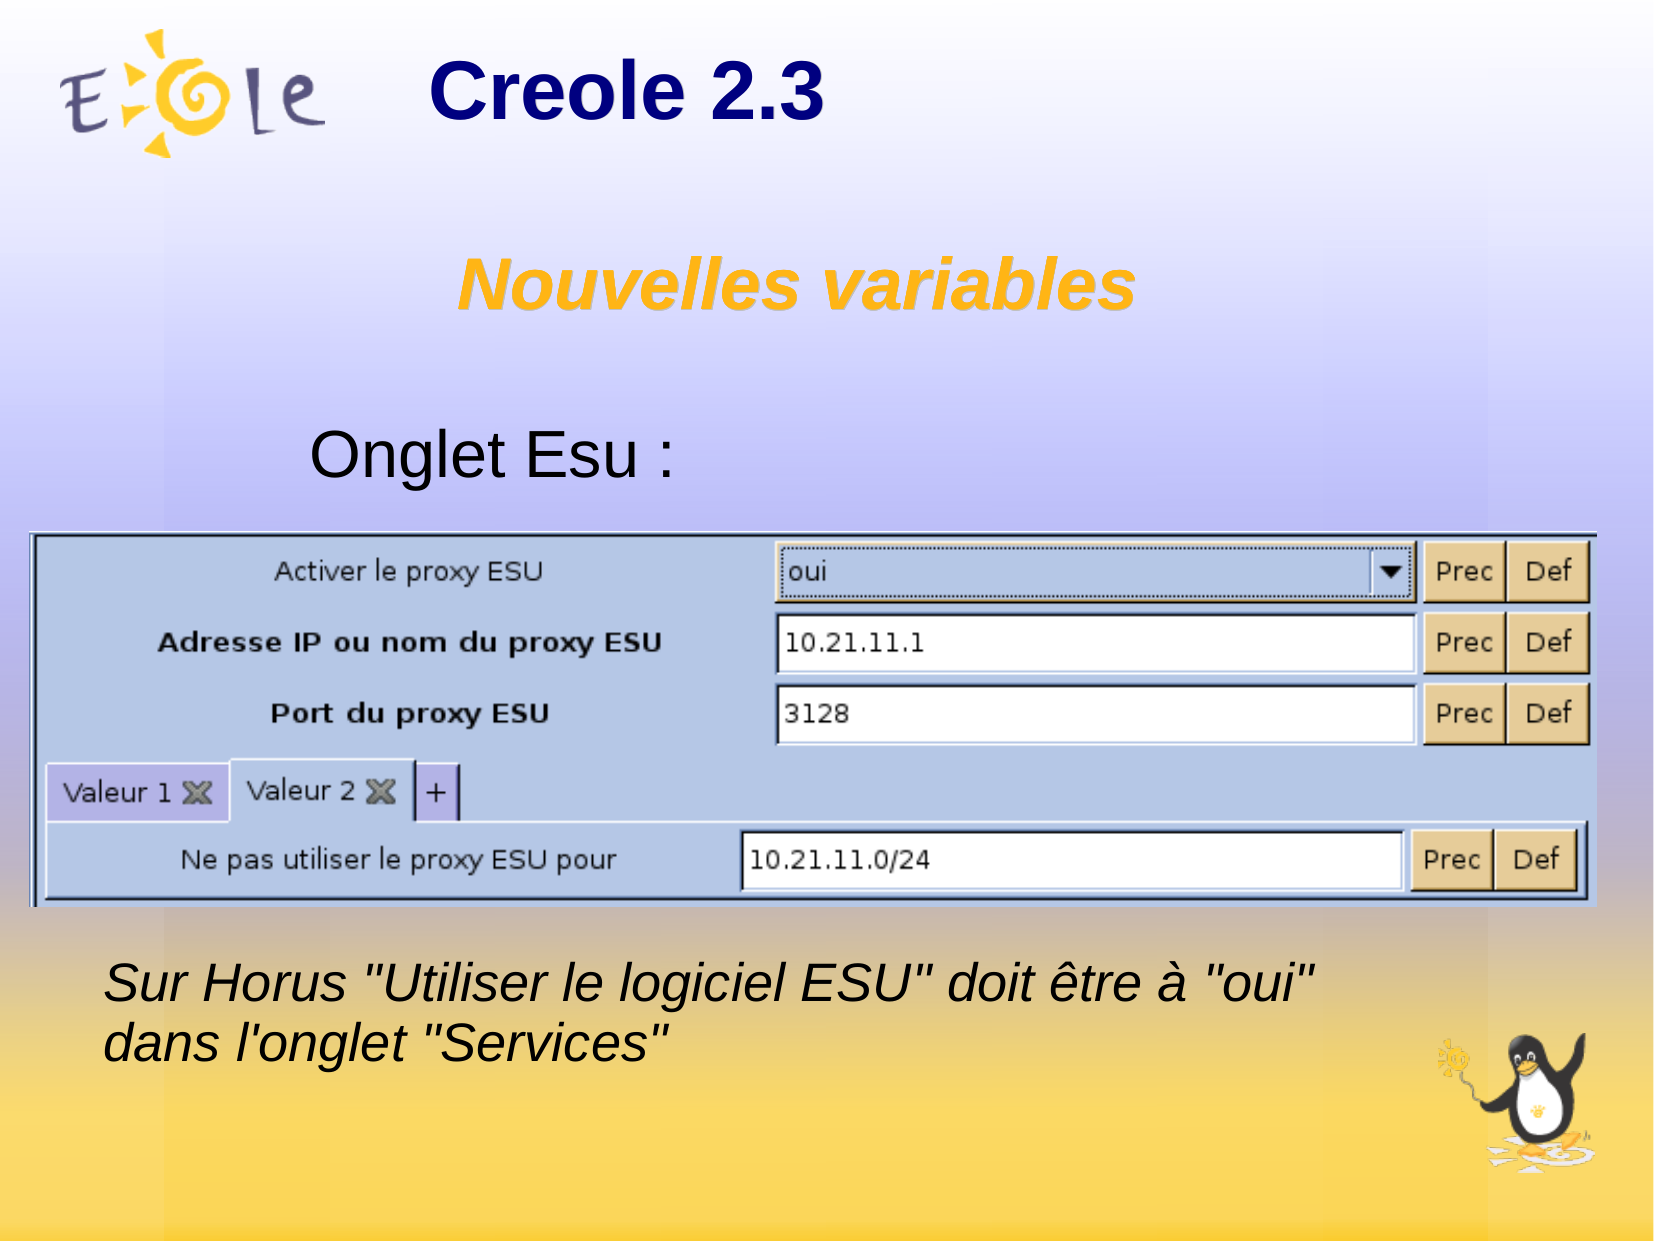

Creole 2.3
Nouvelles variables
Nouvelles variables
Nouvelles variables
Onglet Esu :
Sur Horus "Utiliser le logiciel ESU" doit être à "oui"
dans l'onglet "Services"